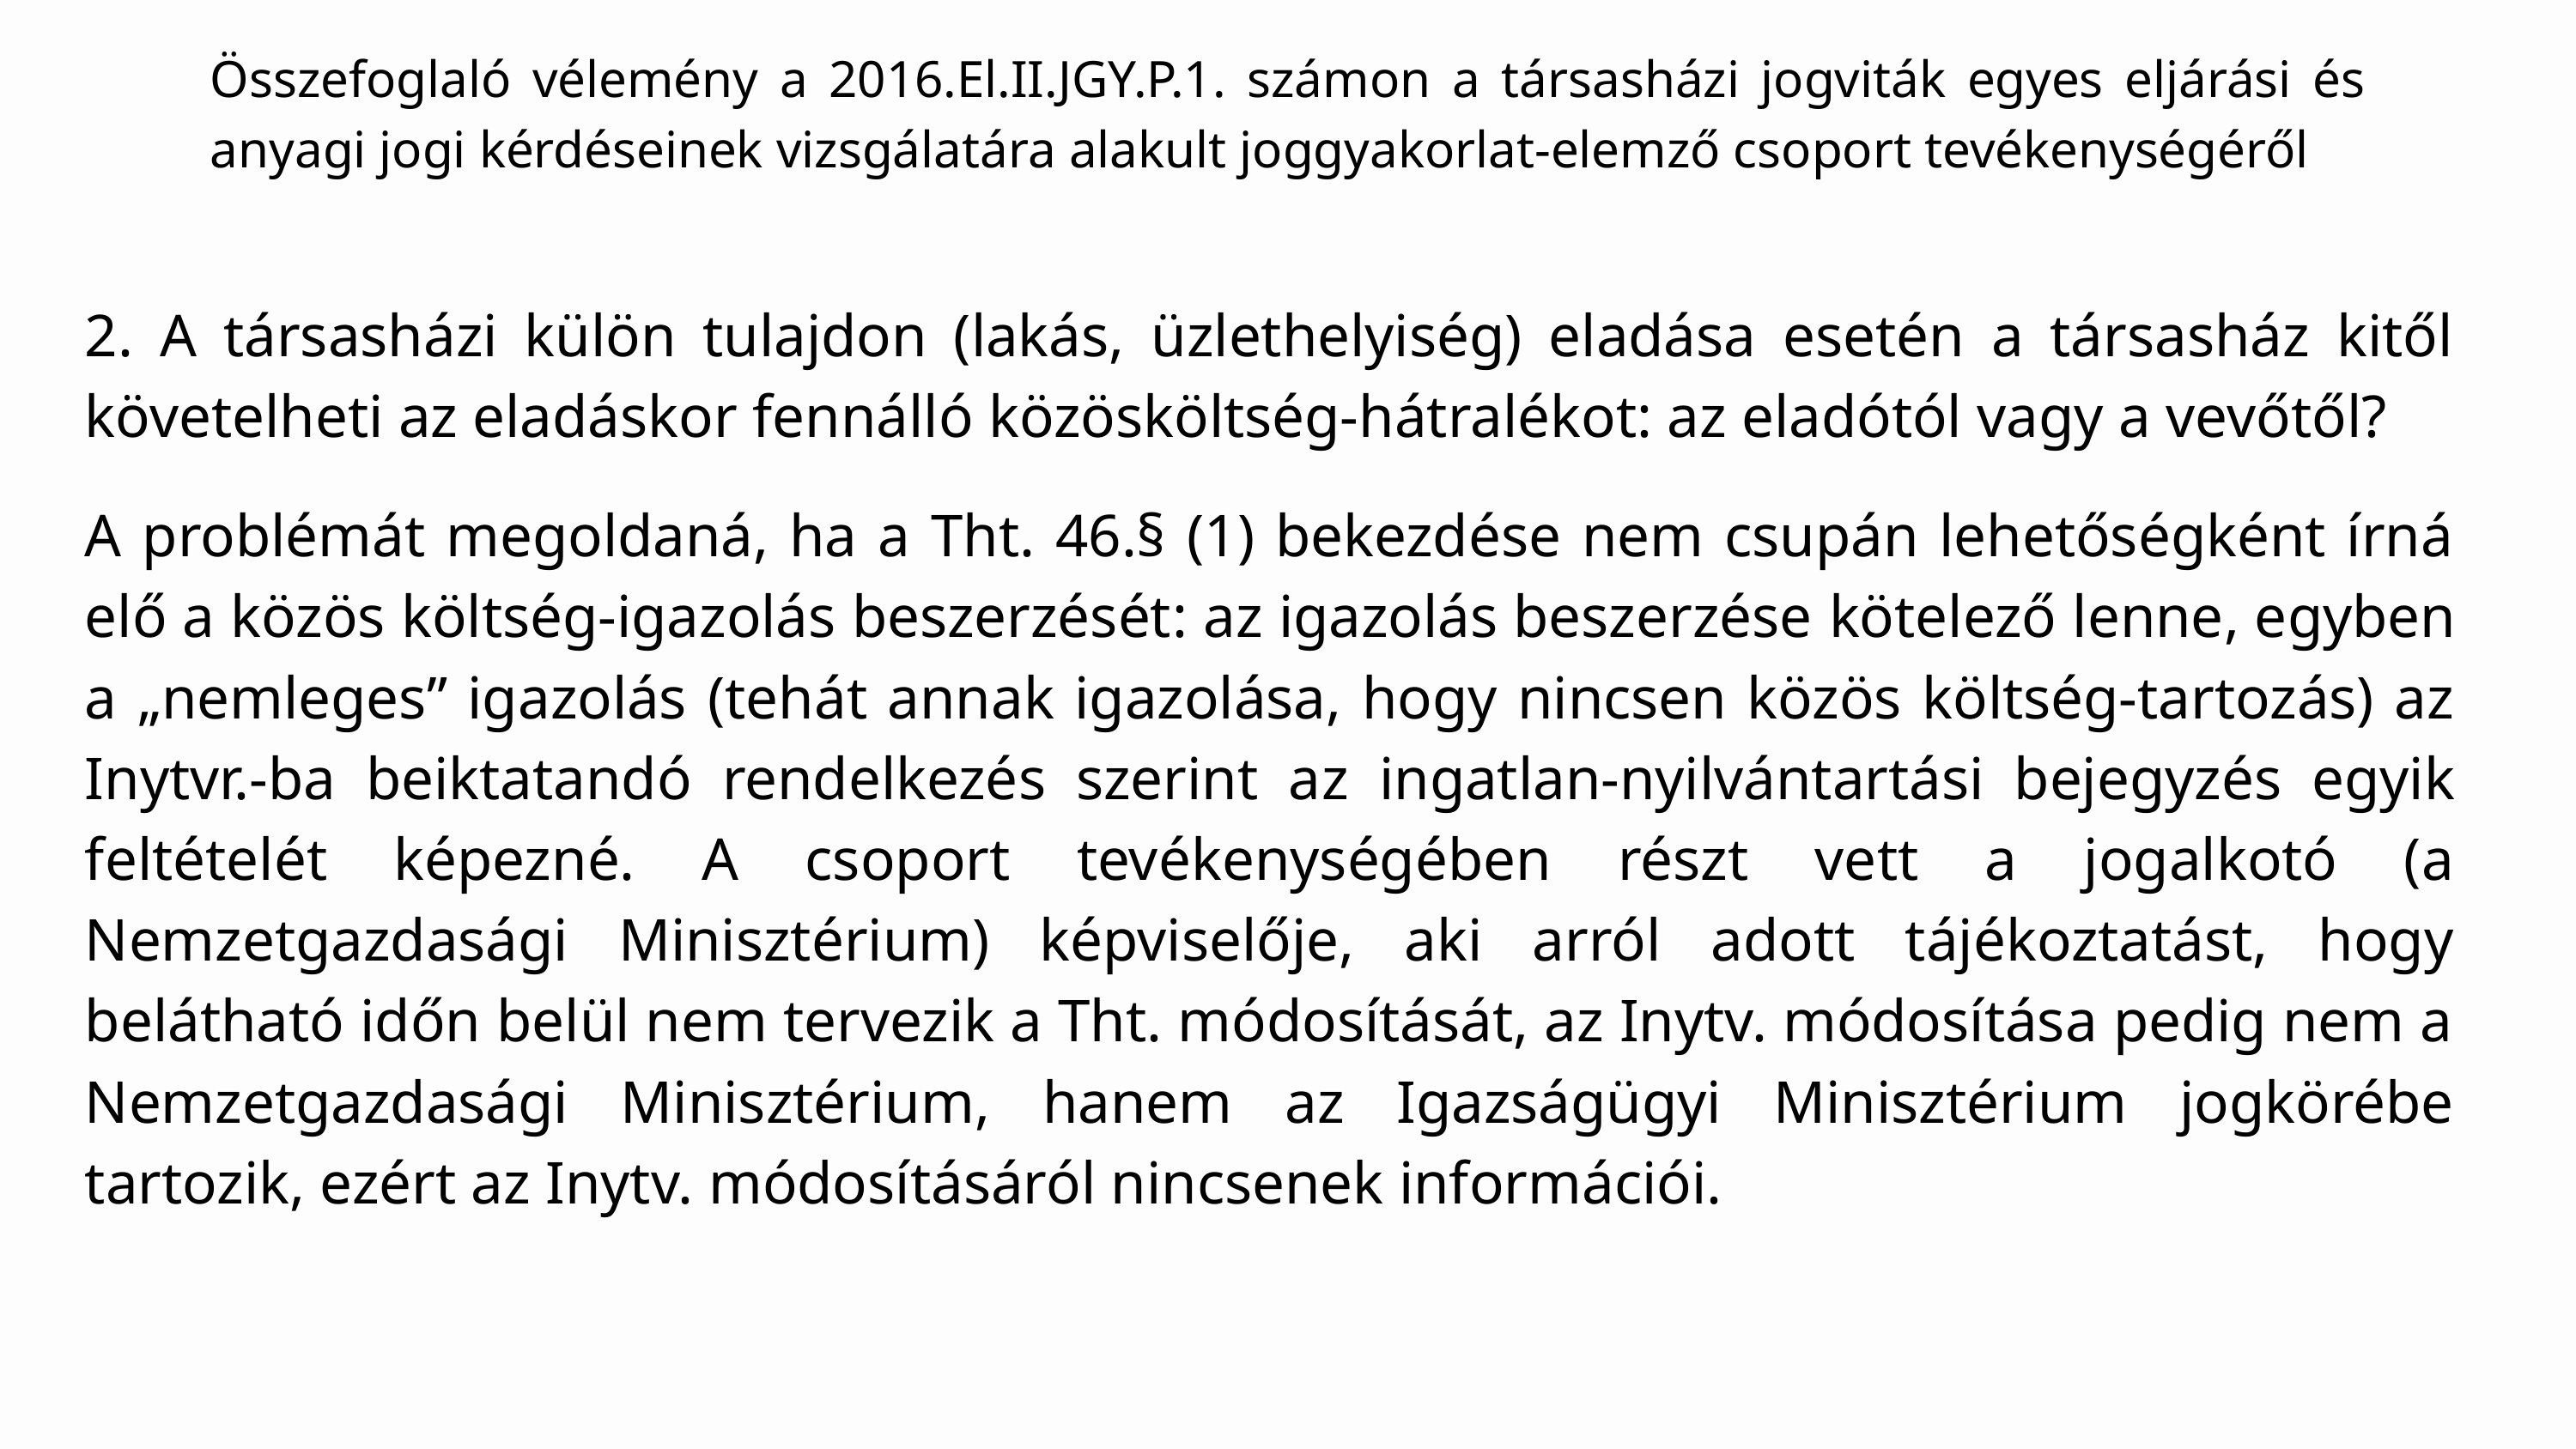

Összefoglaló vélemény a 2016.El.II.JGY.P.1. számon a társasházi jogviták egyes eljárási és anyagi jogi kérdéseinek vizsgálatára alakult joggyakorlat-elemző csoport tevékenységéről
2. A társasházi külön tulajdon (lakás, üzlethelyiség) eladása esetén a társasház kitől követelheti az eladáskor fennálló közösköltség-hátralékot: az eladótól vagy a vevőtől?
A problémát megoldaná, ha a Tht. 46.§ (1) bekezdése nem csupán lehetőségként írná elő a közös költség-igazolás beszerzését: az igazolás beszerzése kötelező lenne, egyben a „nemleges” igazolás (tehát annak igazolása, hogy nincsen közös költség-tartozás) az Inytvr.-ba beiktatandó rendelkezés szerint az ingatlan-nyilvántartási bejegyzés egyik feltételét képezné. A csoport tevékenységében részt vett a jogalkotó (a Nemzetgazdasági Minisztérium) képviselője, aki arról adott tájékoztatást, hogy belátható időn belül nem tervezik a Tht. módosítását, az Inytv. módosítása pedig nem a Nemzetgazdasági Minisztérium, hanem az Igazságügyi Minisztérium jogkörébe tartozik, ezért az Inytv. módosításáról nincsenek információi.